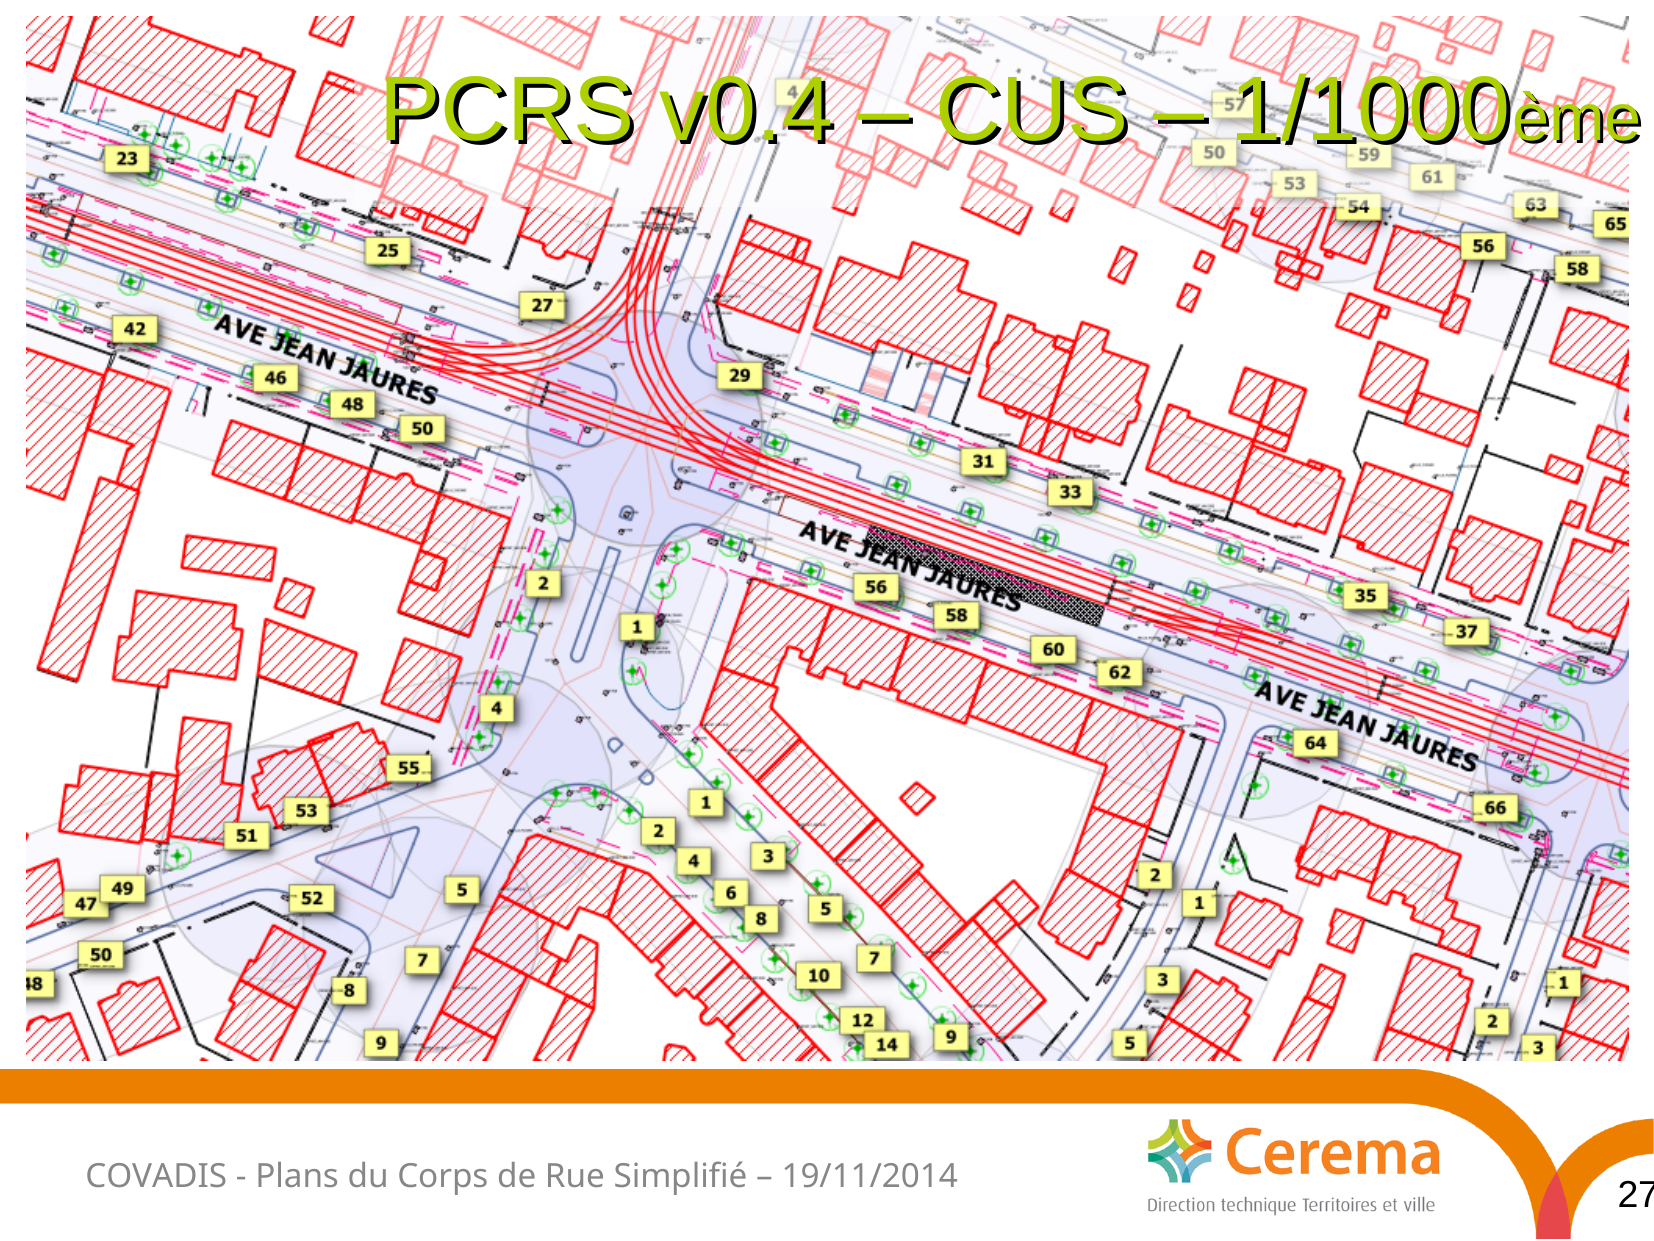

# PCRS v0.4 – CUS – 1/1000ème